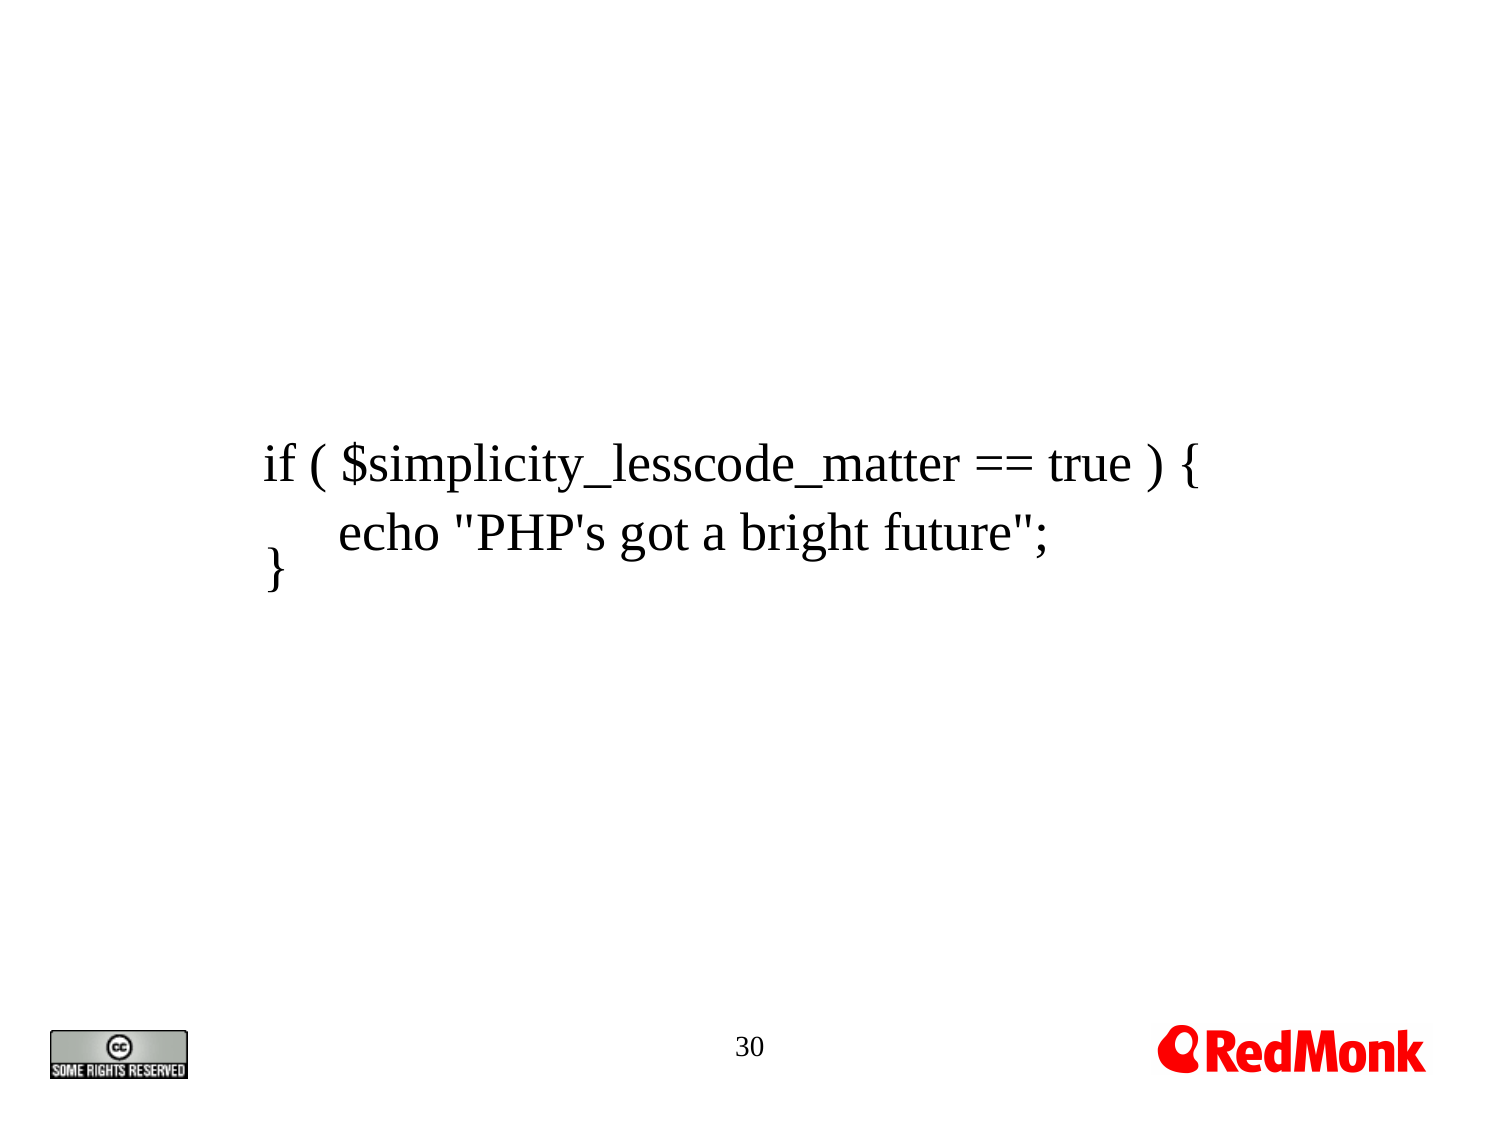

if ( $simplicity_lesscode_matter == true ) {
	echo "PHP's got a bright future";
}